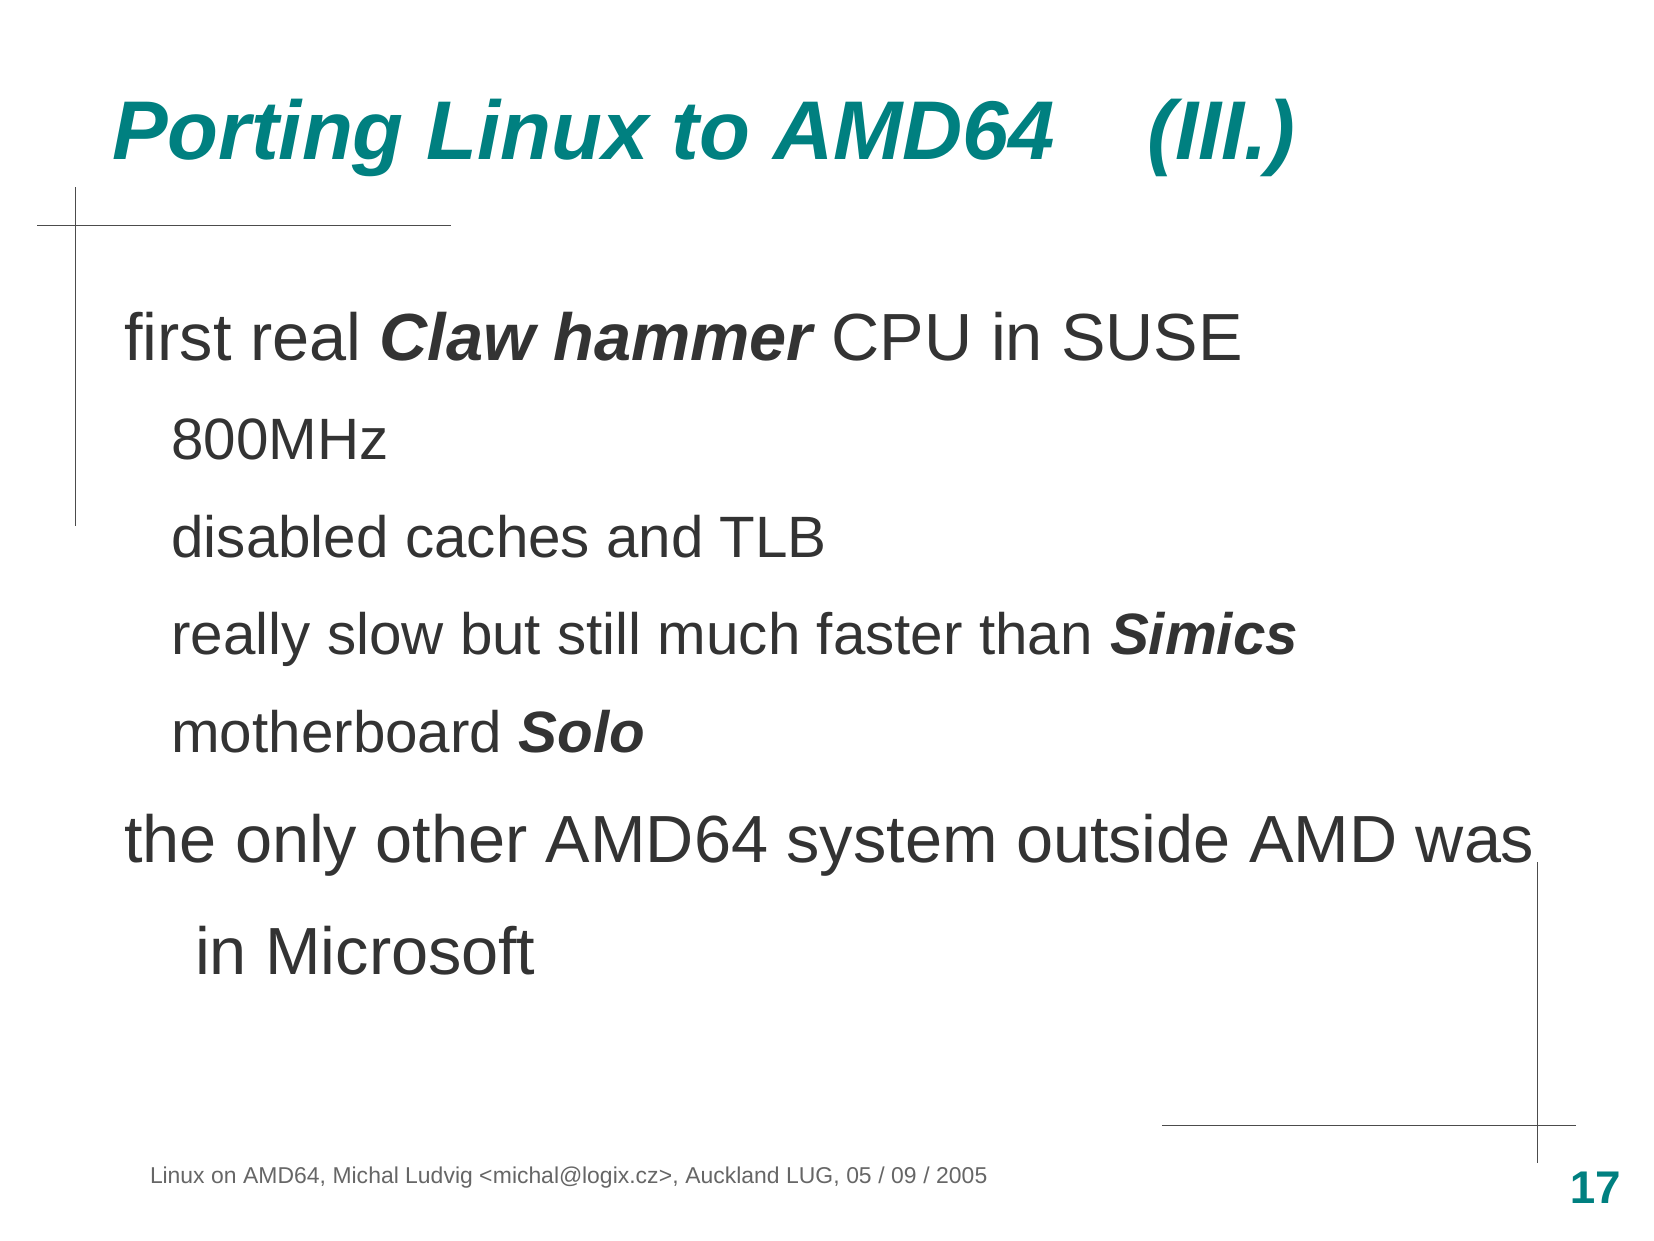

# Porting Linux to AMD64 (III.)
first real Claw hammer CPU in SUSE
800MHz
disabled caches and TLB
really slow but still much faster than Simics
motherboard Solo
the only other AMD64 system outside AMD was in Microsoft